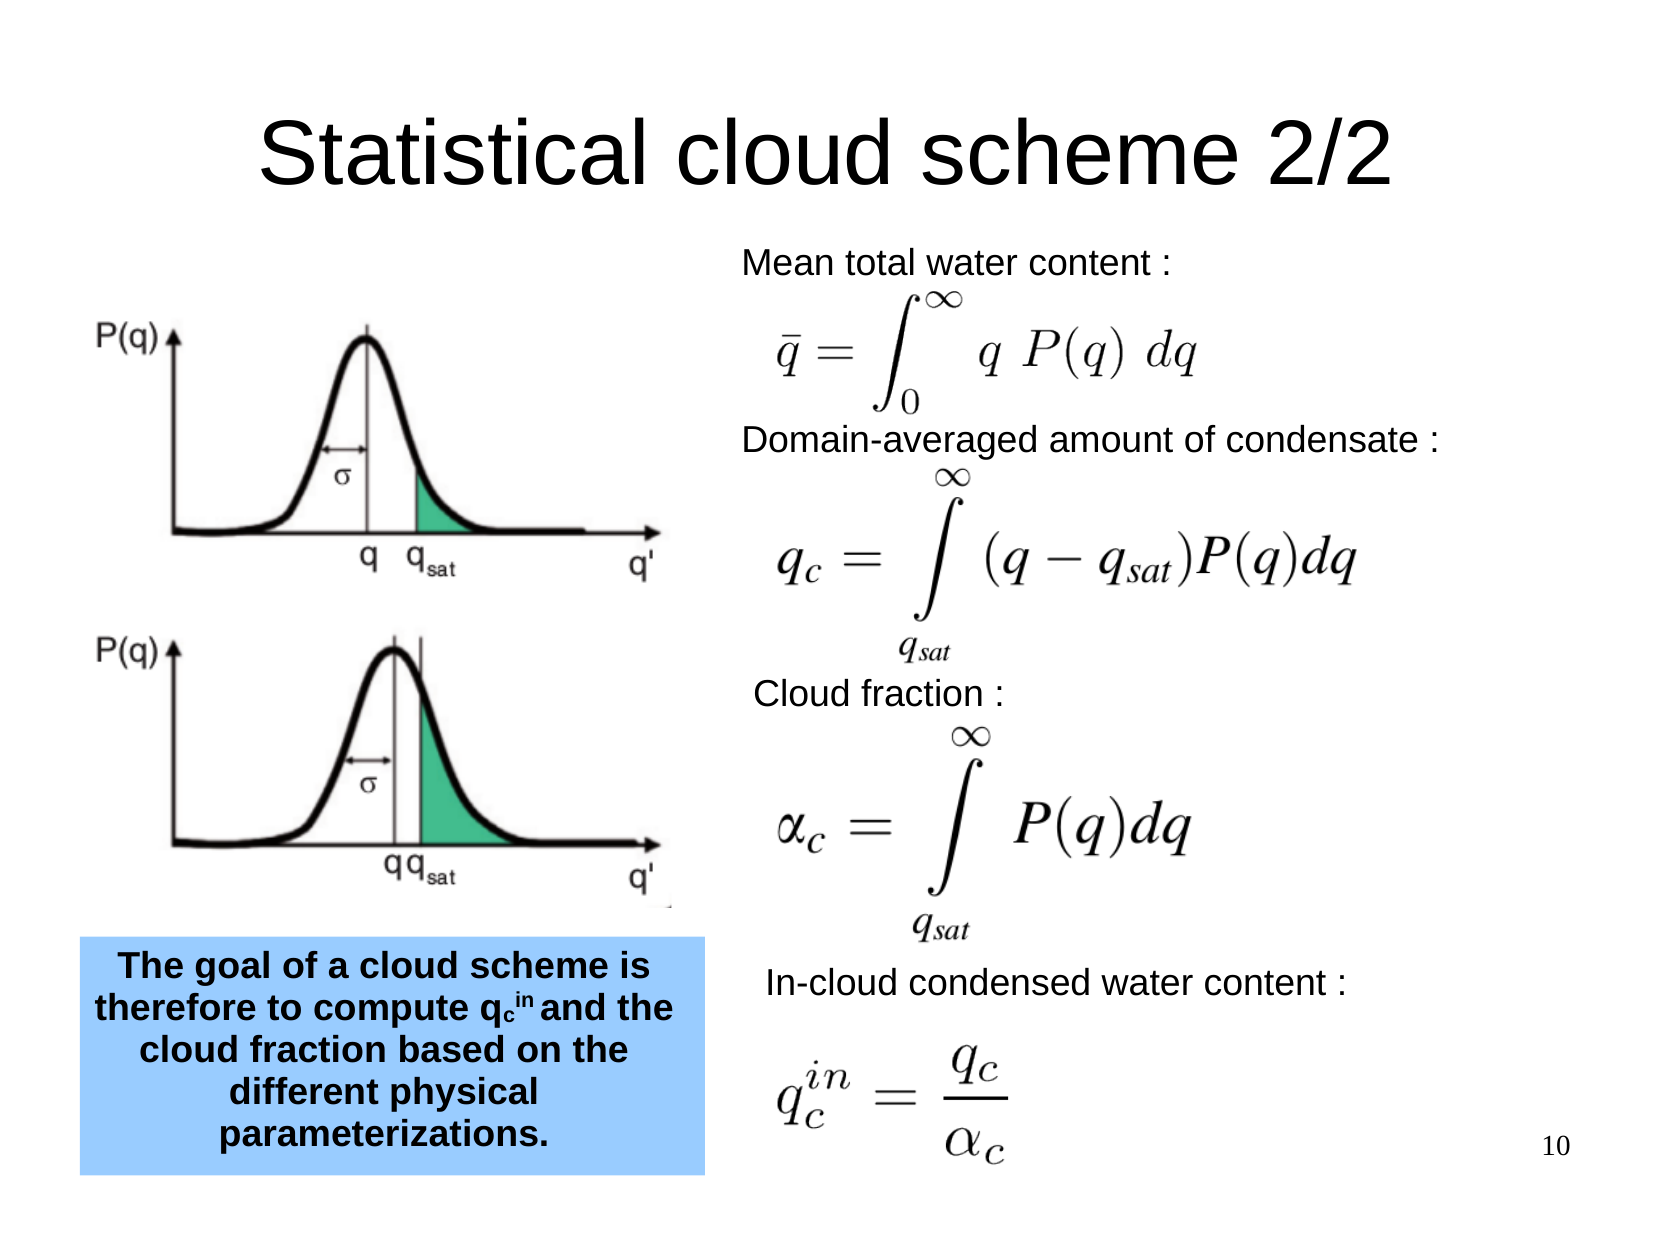

# Statistical cloud scheme 2/2
Mean total water content :
Domain-averaged amount of condensate :
Cloud fraction :
The goal of a cloud scheme is therefore to compute qcin and the cloud fraction based on the different physical parameterizations.
In-cloud condensed water content :
10